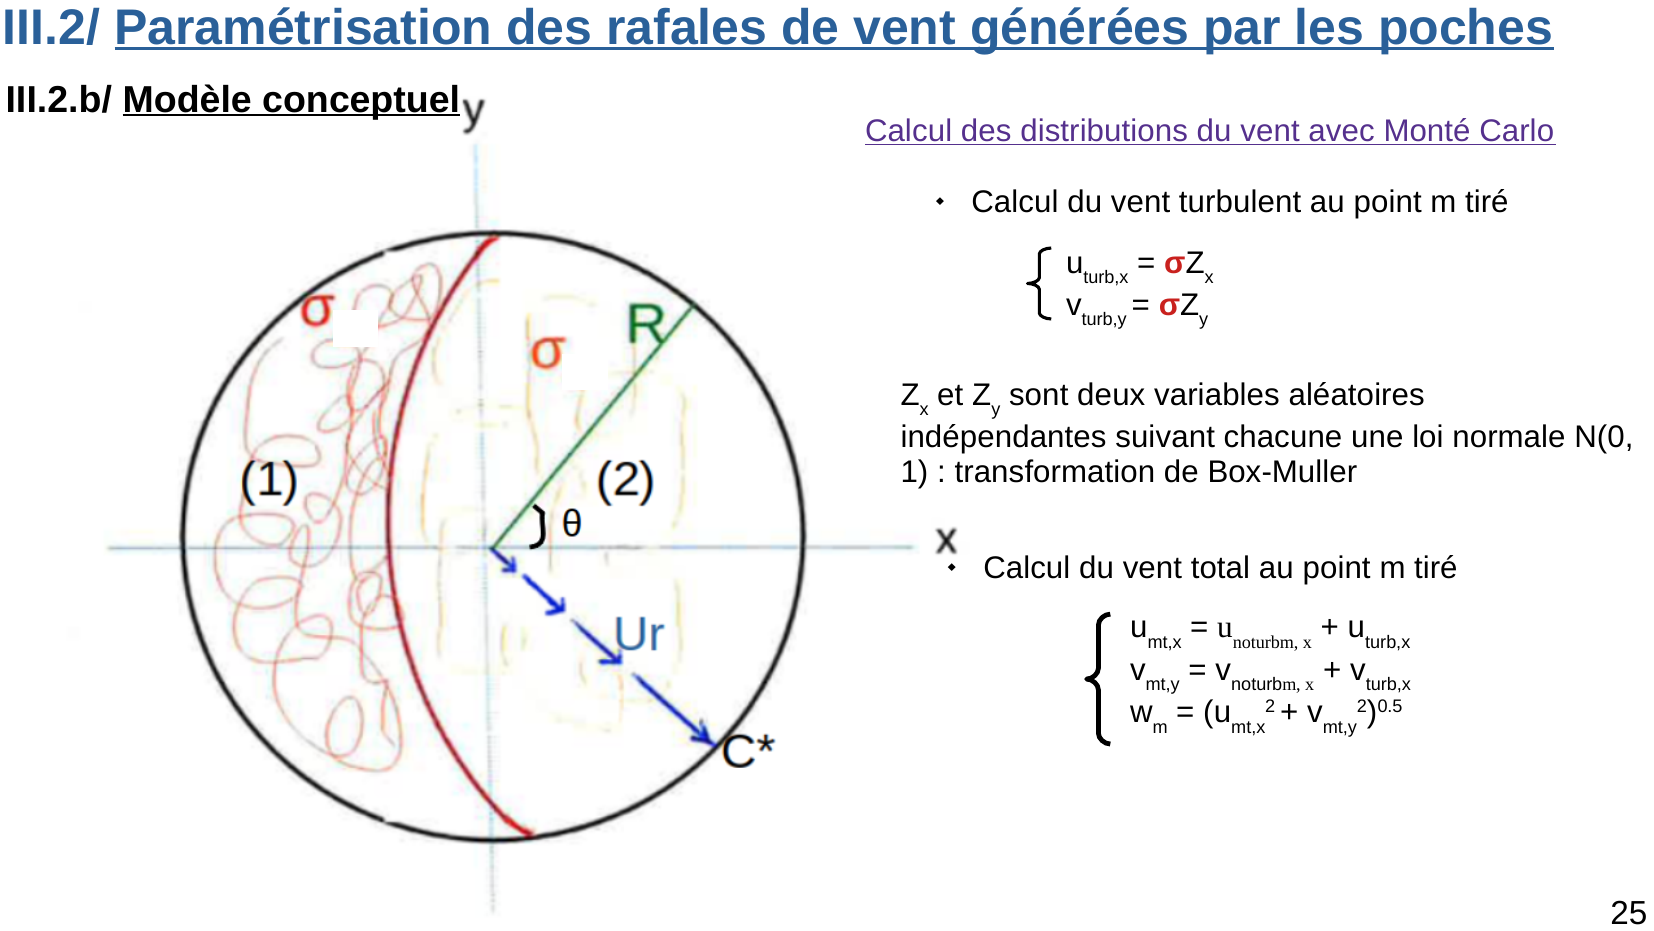

III.2/ Paramétrisation des rafales de vent générées par les poches
III.2.b/ Modèle conceptuel
Calcul des distributions du vent avec Monté Carlo
Calcul du vent turbulent au point m tiré
uturb,x = σZx
vturb,y = σZy
Zx et Zy sont deux variables aléatoires indépendantes suivant chacune une loi normale N(0, 1) : transformation de Box-Muller
Calcul du vent total au point m tiré
umt,x = unoturbm, x + uturb,x
vmt,y = vnoturbm, x + vturb,x
wm = (umt,x2 + vmt,y2)0.5
25